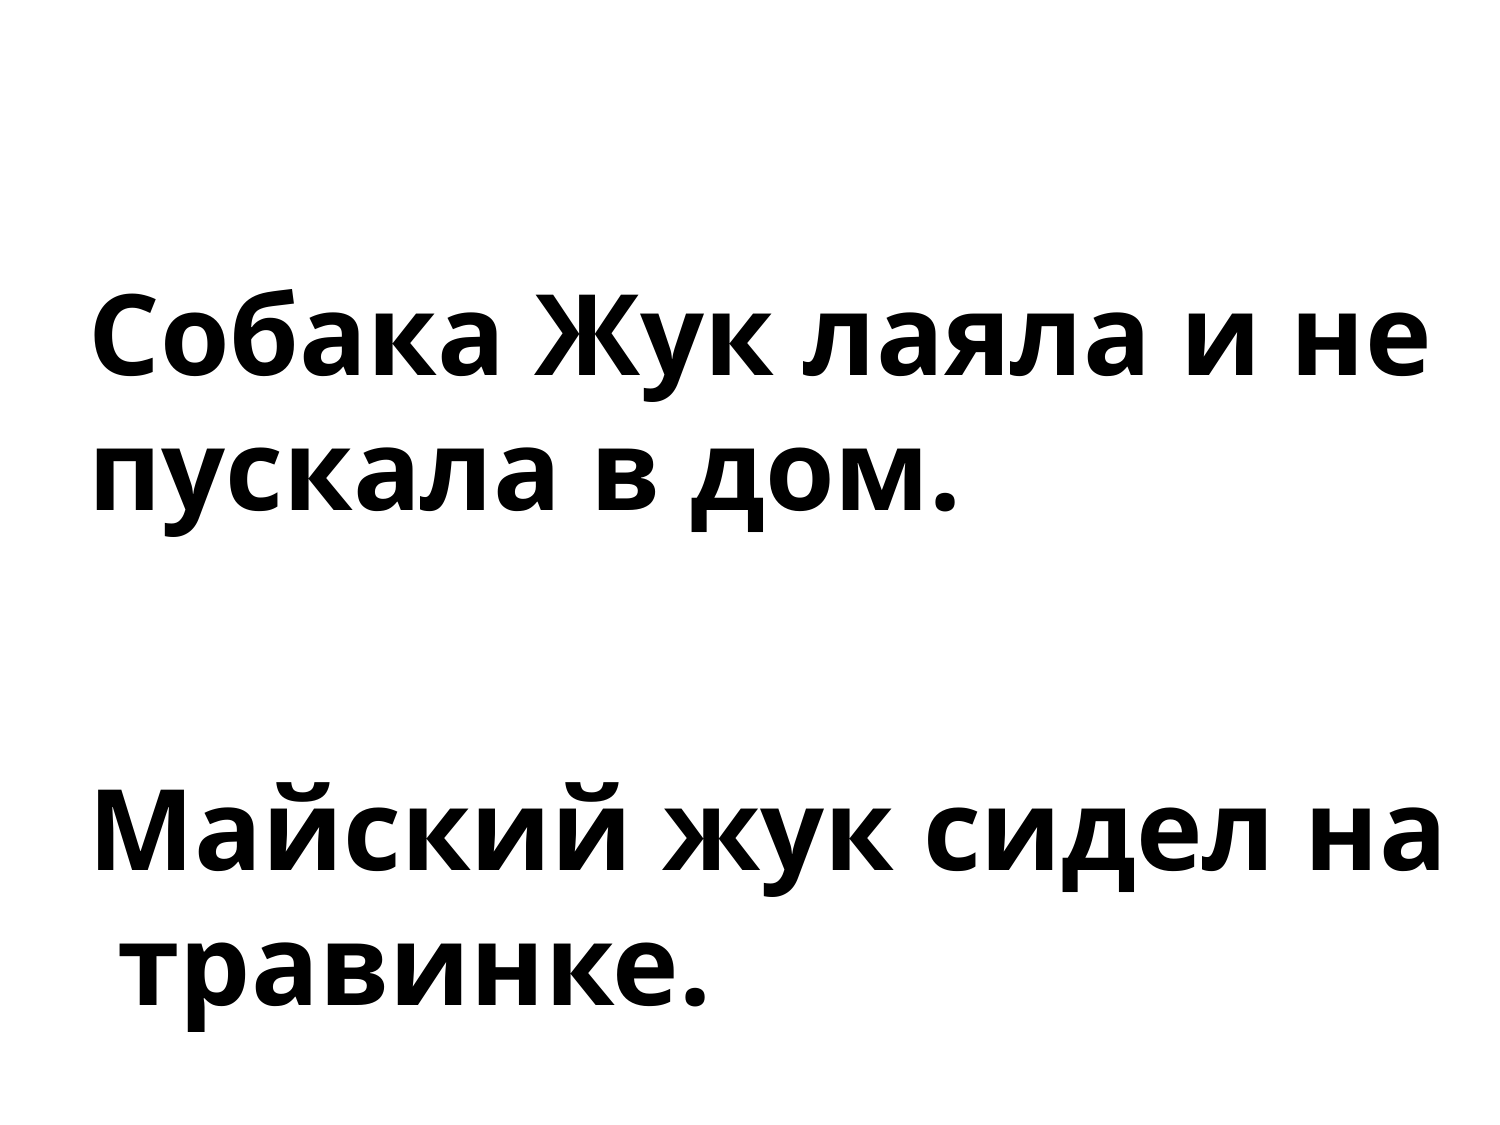

Собака Жук лаяла и не
пускала в дом.
Майский жук сидел на
 травинке.